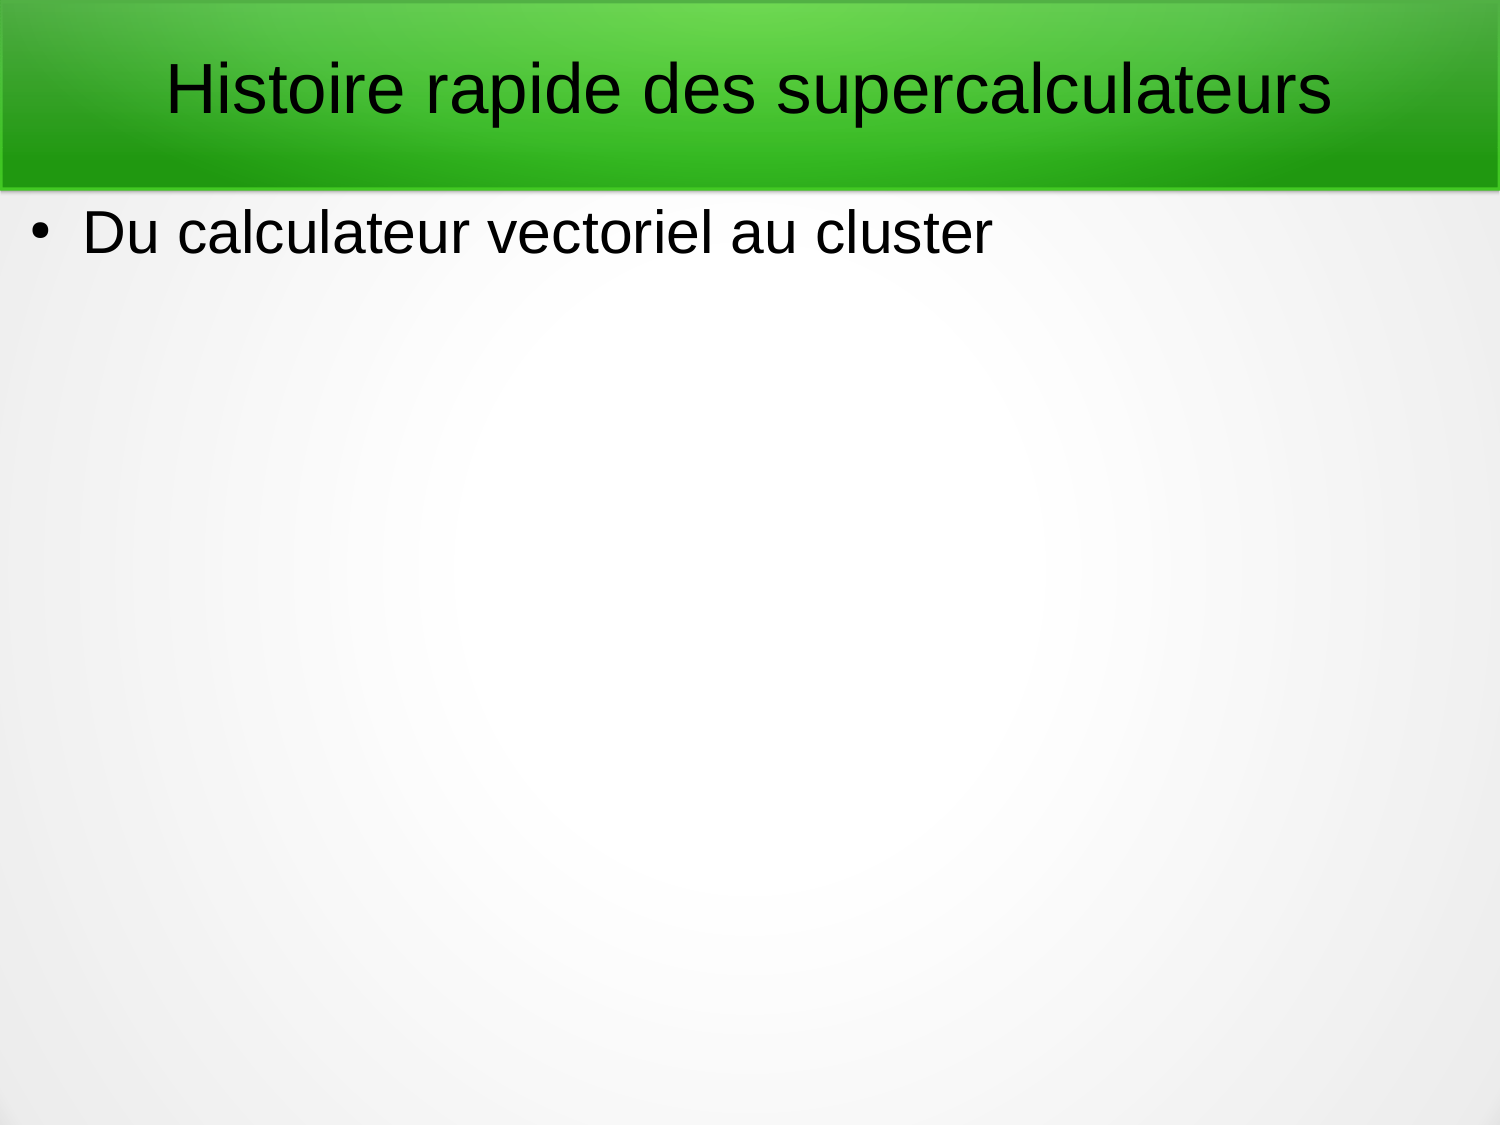

# Histoire rapide des supercalculateurs
Du calculateur vectoriel au cluster